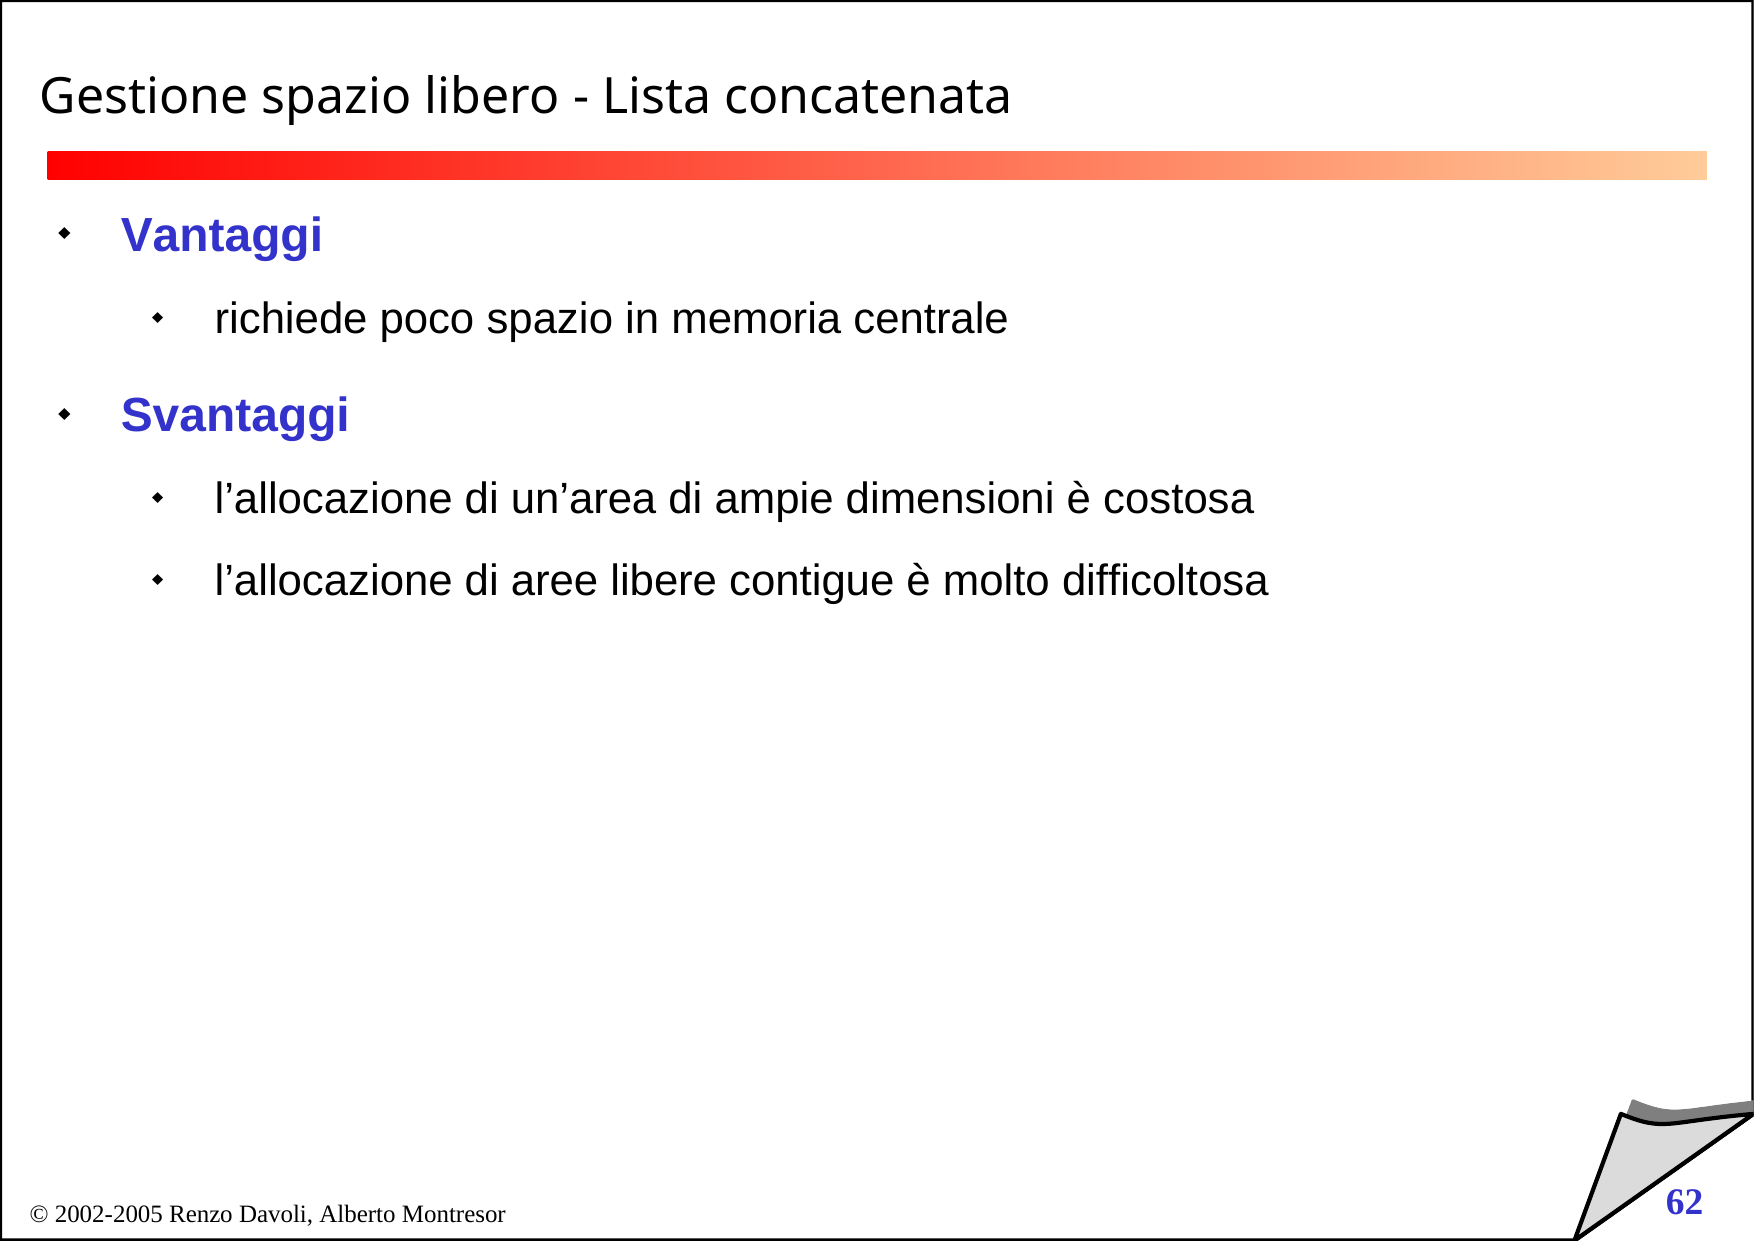

# Gestione spazio libero - Lista concatenata
Vantaggi
richiede poco spazio in memoria centrale
Svantaggi
l’allocazione di un’area di ampie dimensioni è costosa
l’allocazione di aree libere contigue è molto difficoltosa